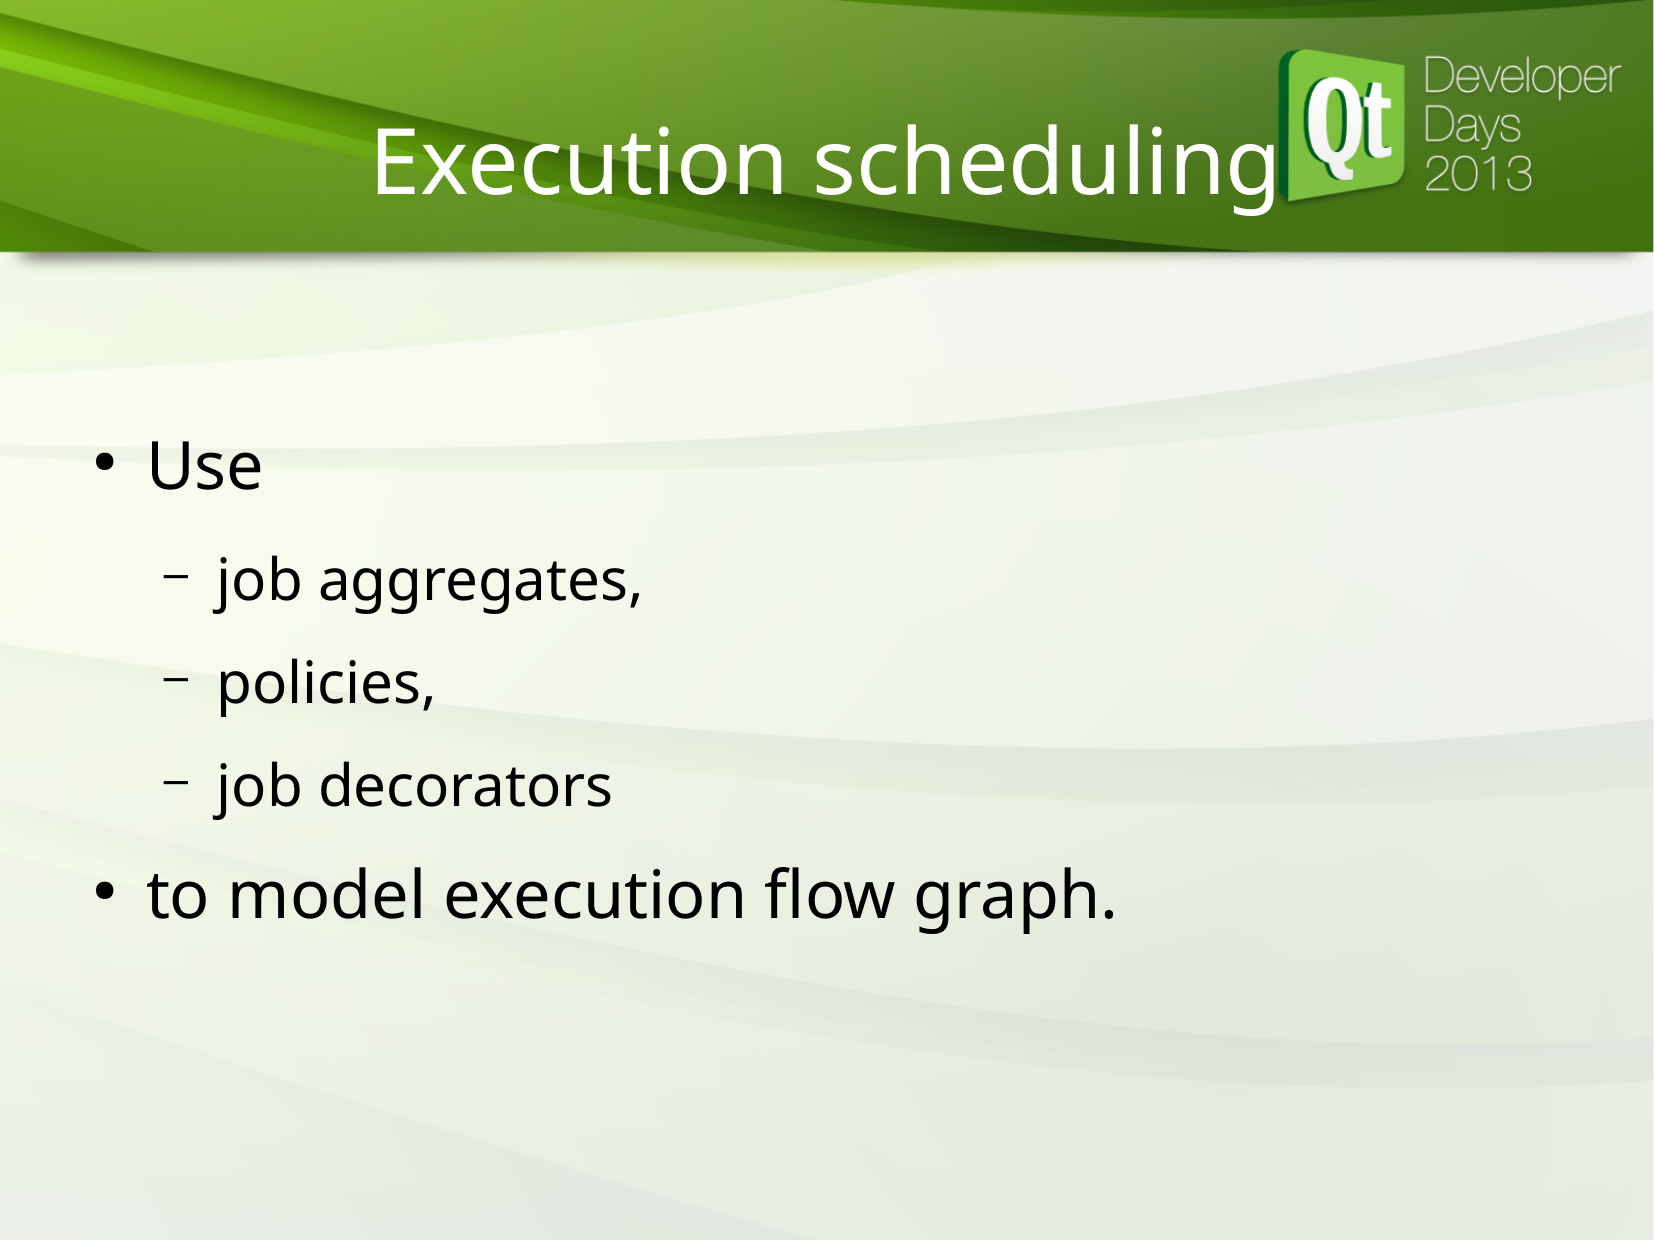

# Execution scheduling
Use
job aggregates,
policies,
job decorators
to model execution flow graph.